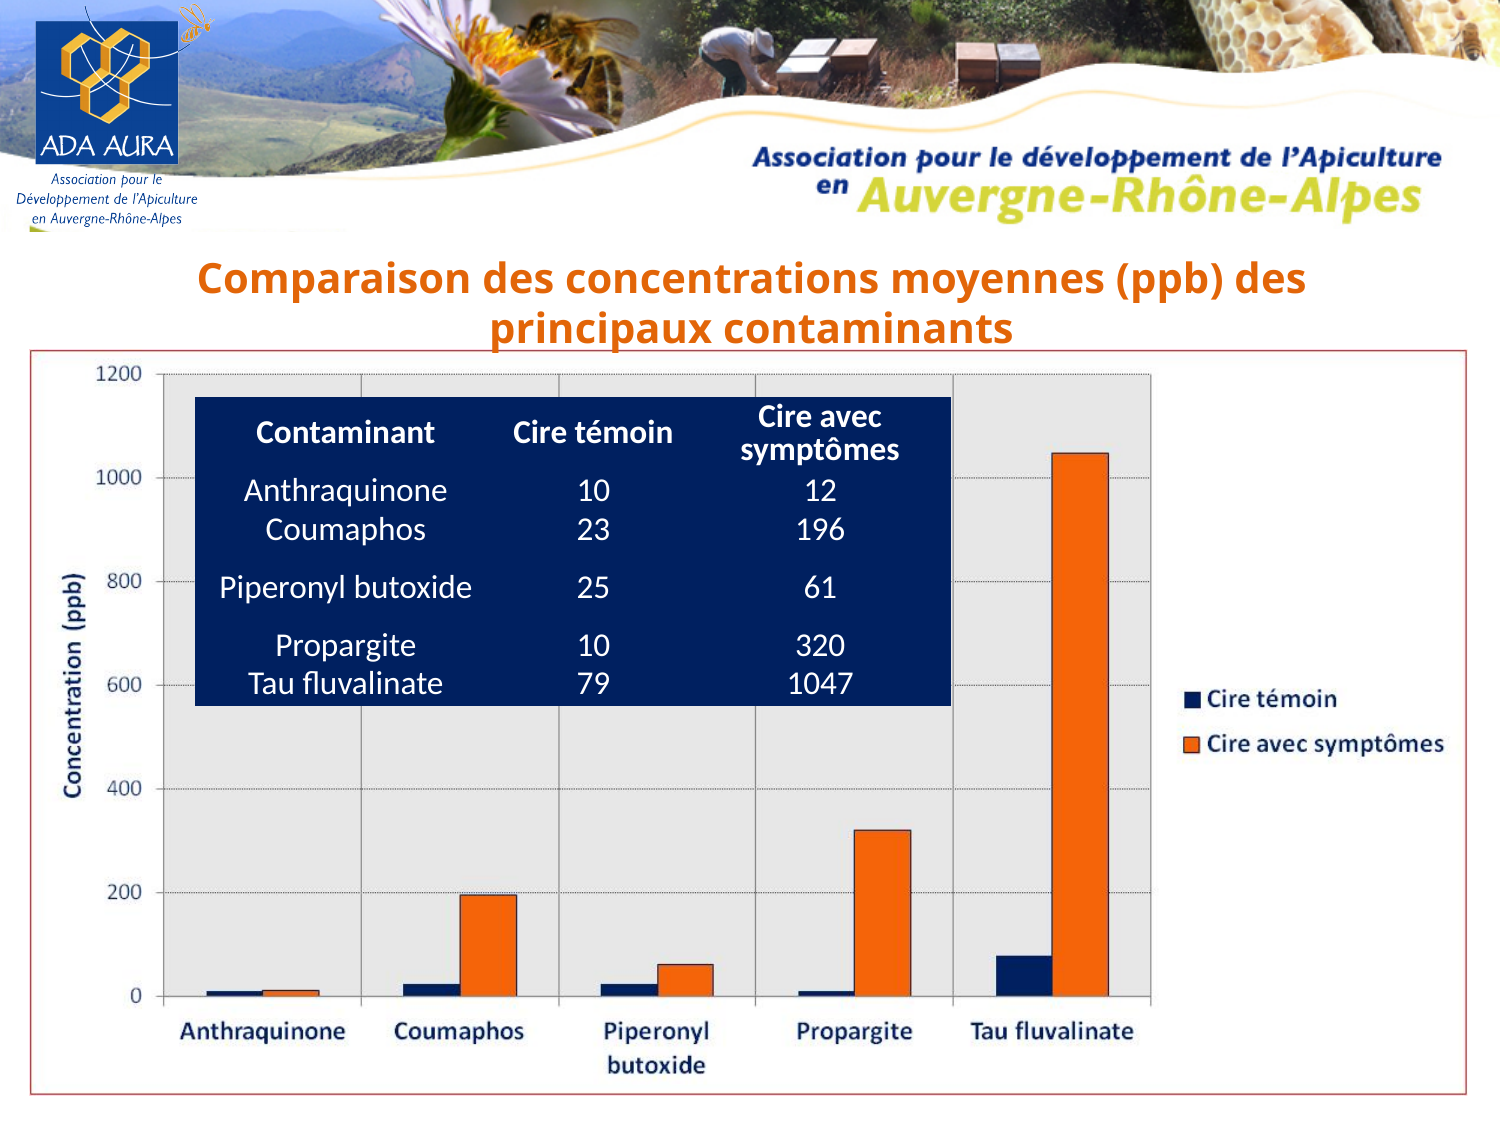

# Comparaison des concentrations moyennes (ppb) des principaux contaminants
| Contaminant | Cire témoin | Cire avec symptômes |
| --- | --- | --- |
| Anthraquinone | 10 | 12 |
| Coumaphos | 23 | 196 |
| Piperonyl butoxide | 25 | 61 |
| Propargite | 10 | 320 |
| Tau fluvalinate | 79 | 1047 |